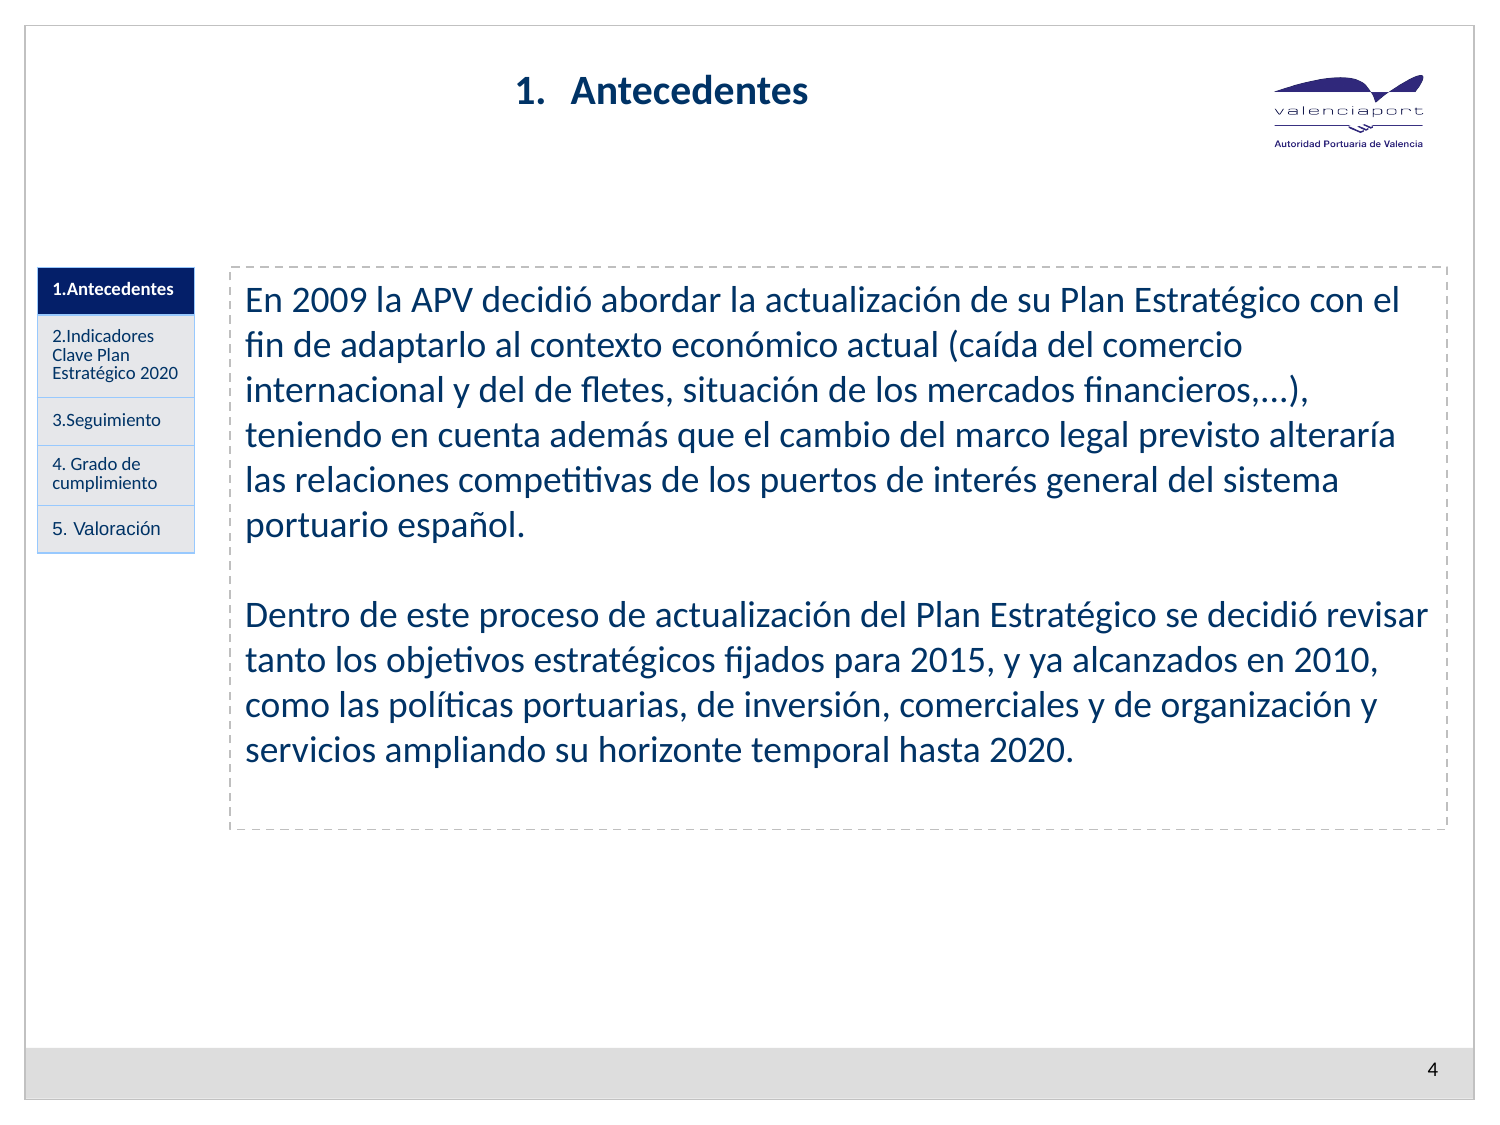

# Antecedentes
En 2009 la APV decidió abordar la actualización de su Plan Estratégico con el fin de adaptarlo al contexto económico actual (caída del comercio internacional y del de fletes, situación de los mercados financieros,...), teniendo en cuenta además que el cambio del marco legal previsto alteraría las relaciones competitivas de los puertos de interés general del sistema portuario español.
Dentro de este proceso de actualización del Plan Estratégico se decidió revisar tanto los objetivos estratégicos fijados para 2015, y ya alcanzados en 2010, como las políticas portuarias, de inversión, comerciales y de organización y servicios ampliando su horizonte temporal hasta 2020.
| Antecedentes |
| --- |
| Indicadores Clave Plan Estratégico 2020 |
| Seguimiento |
| 4. Grado de cumplimiento |
| 5. Valoración |